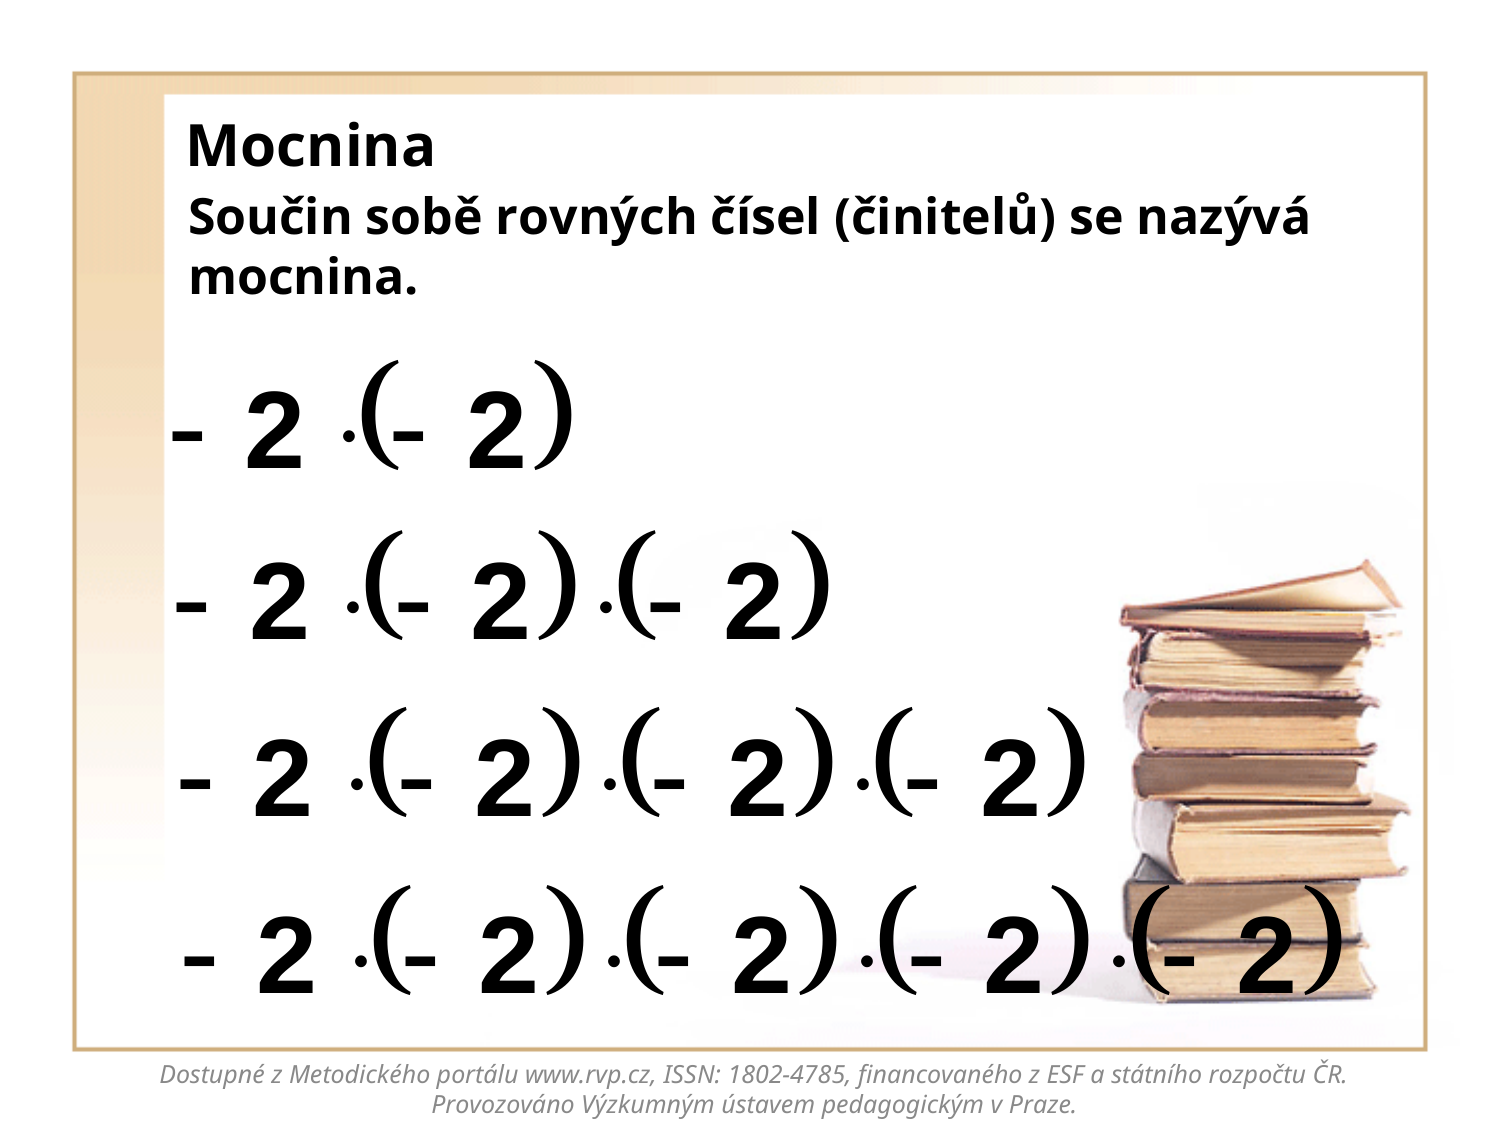

Mocnina
Součin sobě rovných čísel (činitelů) se nazývá mocnina.